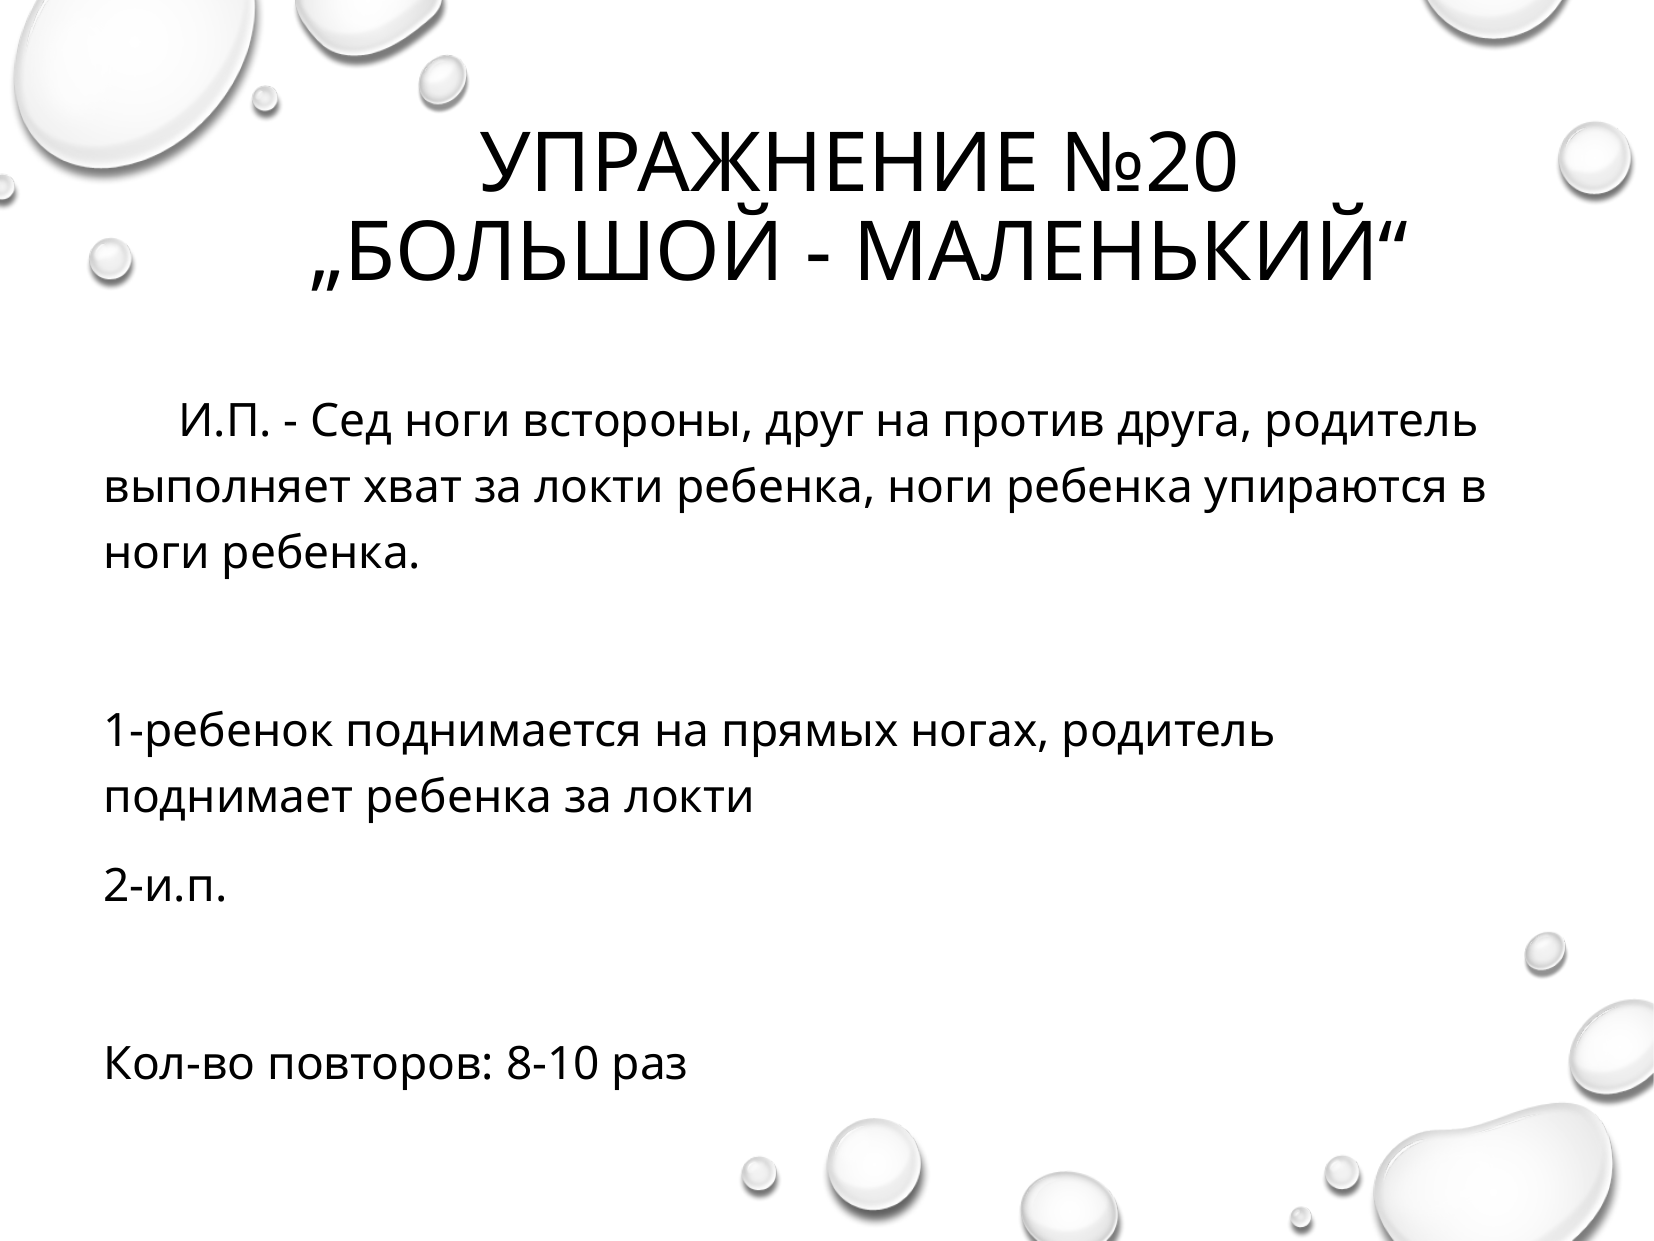

# Упражнение №20 „Большой - маленький“
	И.П. - Сед ноги встороны, друг на против друга, родитель выполняет хват за локти ребенка, ноги ребенка упираются в ноги ребенка.
1-ребенок поднимается на прямых ногах, родитель поднимает ребенка за локти
2-и.п.
Кол-во повторов: 8-10 раз